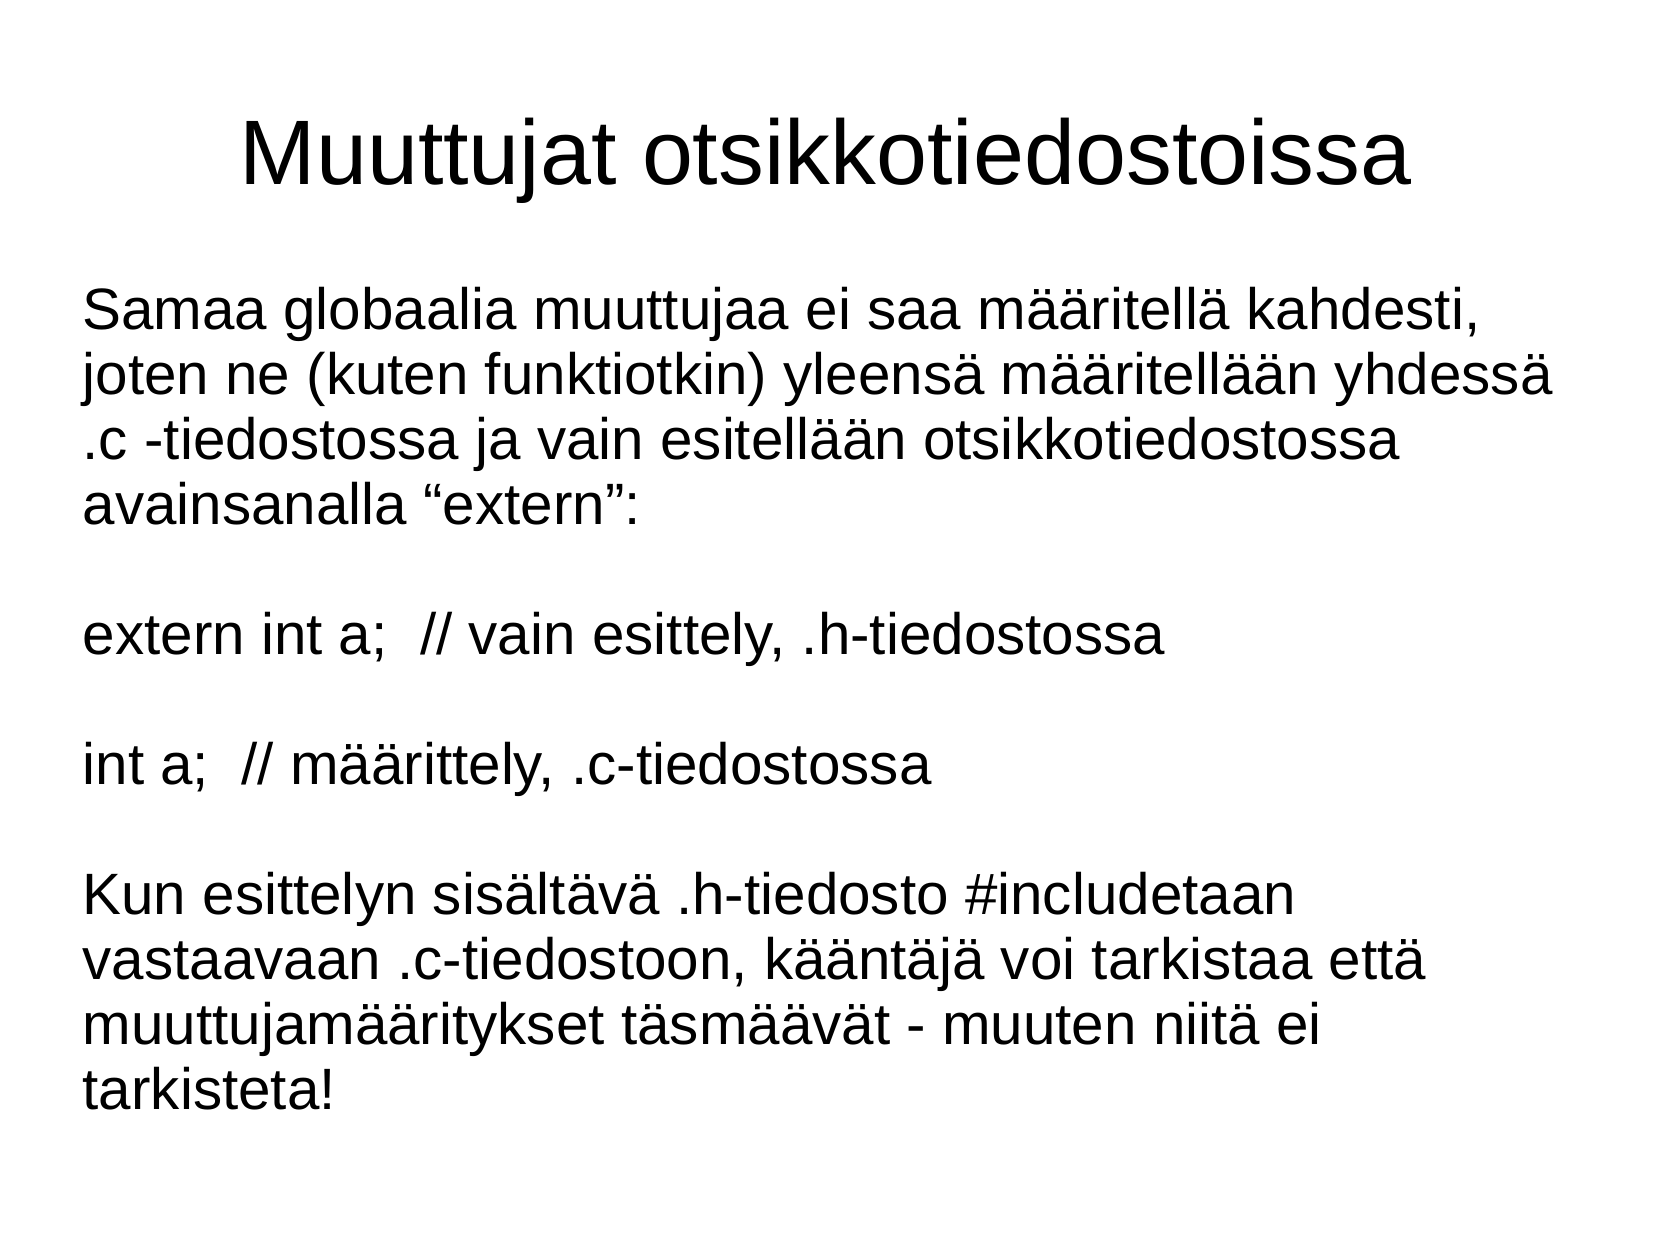

# Muuttujat otsikkotiedostoissa
Samaa globaalia muuttujaa ei saa määritellä kahdesti, joten ne (kuten funktiotkin) yleensä määritellään yhdessä .c -tiedostossa ja vain esitellään otsikkotiedostossa avainsanalla “extern”:
extern int a; // vain esittely, .h-tiedostossa
int a; // määrittely, .c-tiedostossa
Kun esittelyn sisältävä .h-tiedosto #includetaan vastaavaan .c-tiedostoon, kääntäjä voi tarkistaa että muuttujamääritykset täsmäävät - muuten niitä ei tarkisteta!